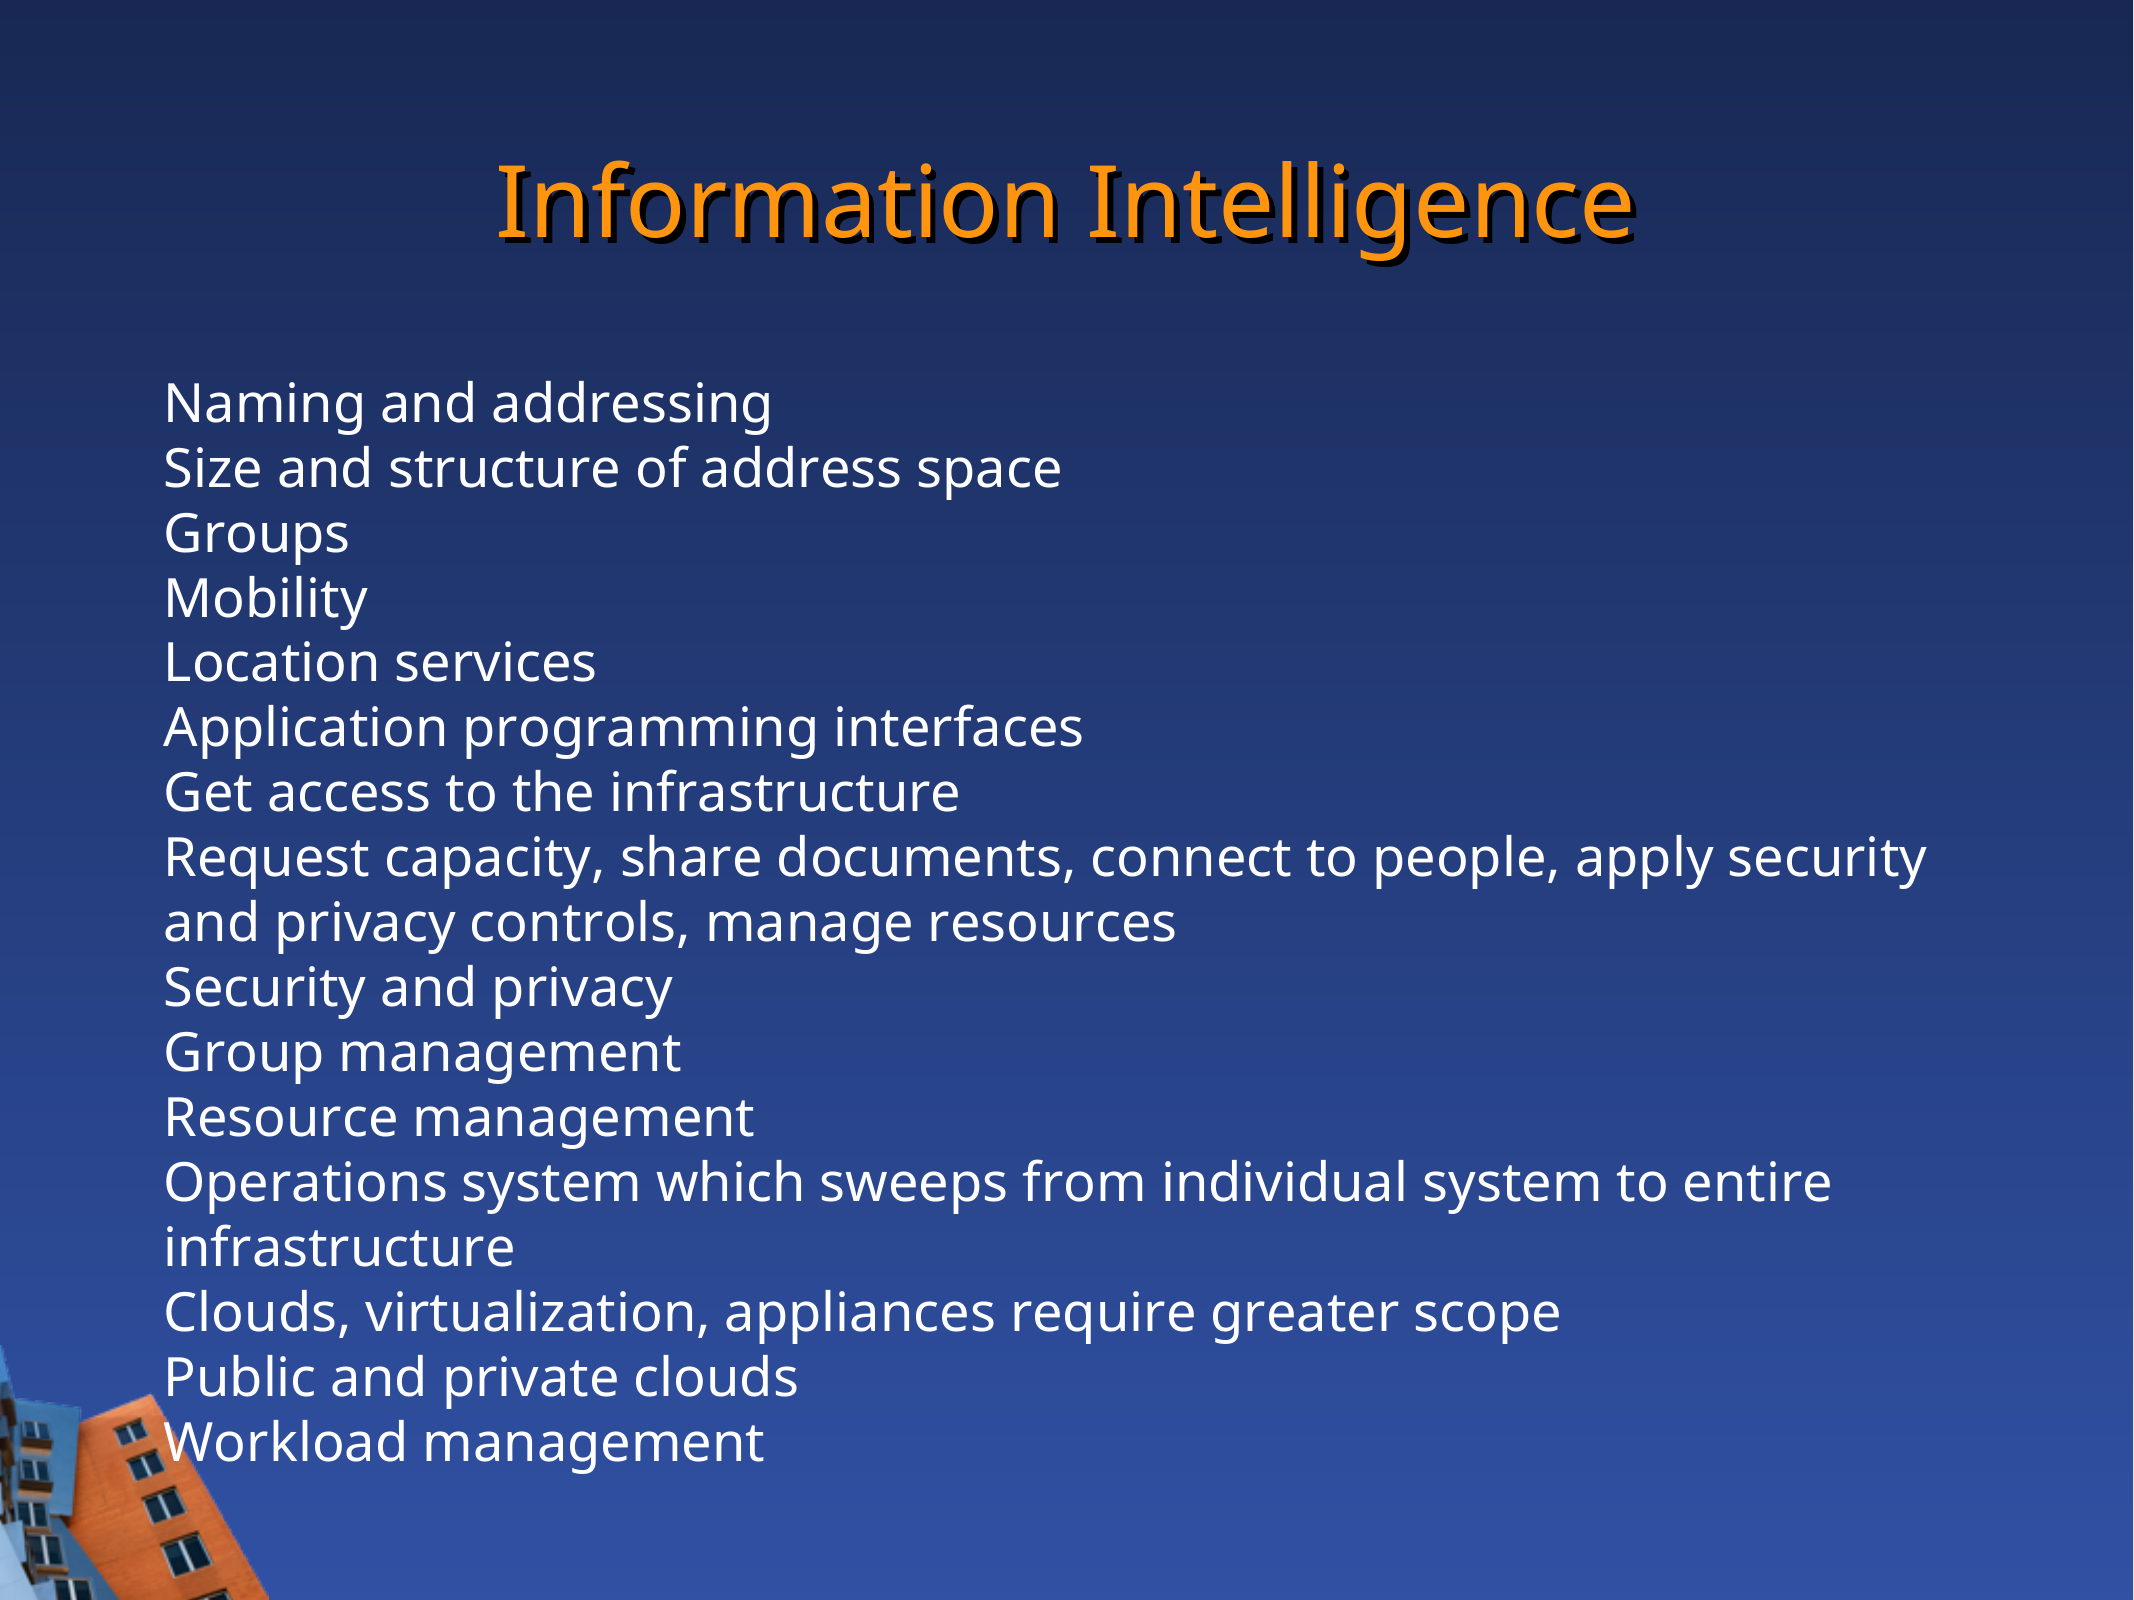

# Information Intelligence
Naming and addressing
Size and structure of address space
Groups
Mobility
Location services
Application programming interfaces
Get access to the infrastructure
Request capacity, share documents, connect to people, apply security and privacy controls, manage resources
Security and privacy
Group management
Resource management
Operations system which sweeps from individual system to entire infrastructure
Clouds, virtualization, appliances require greater scope
Public and private clouds
Workload management